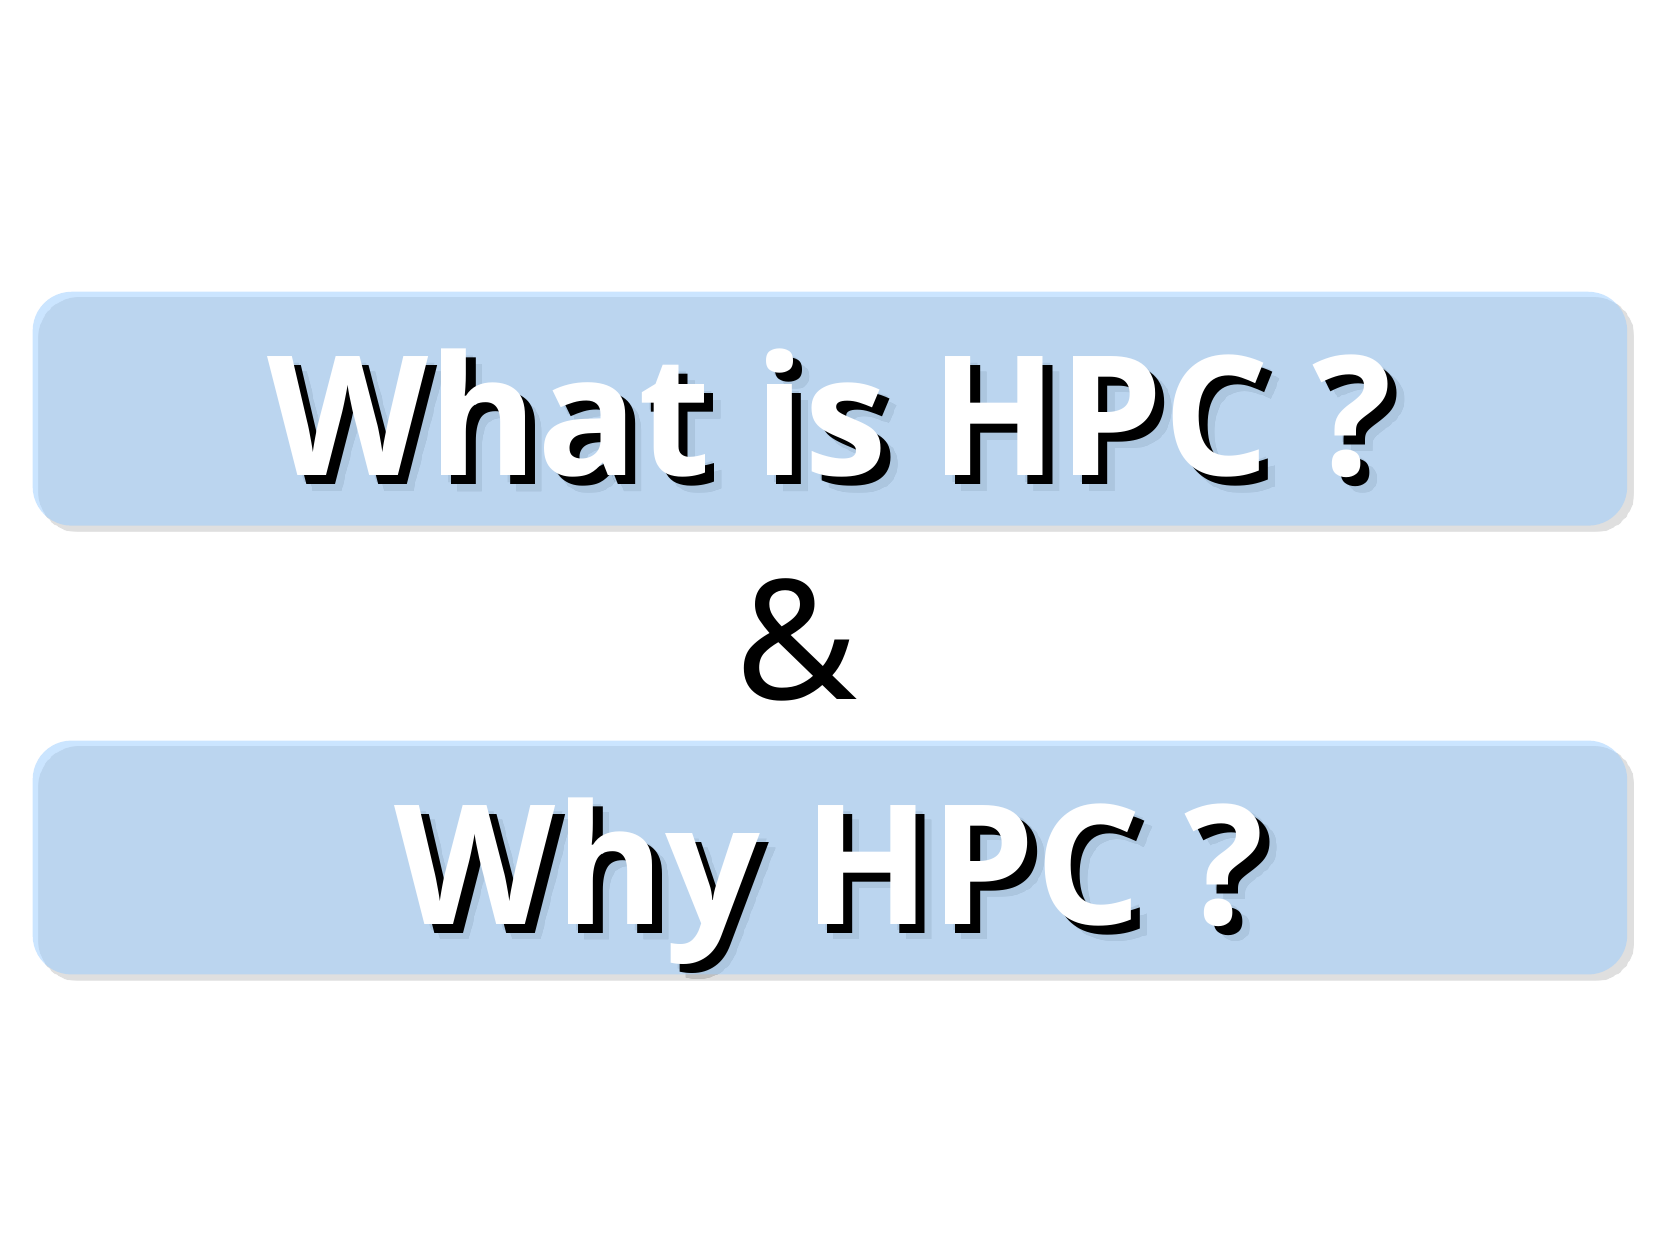

What is HPC ?
&
Why HPC ?